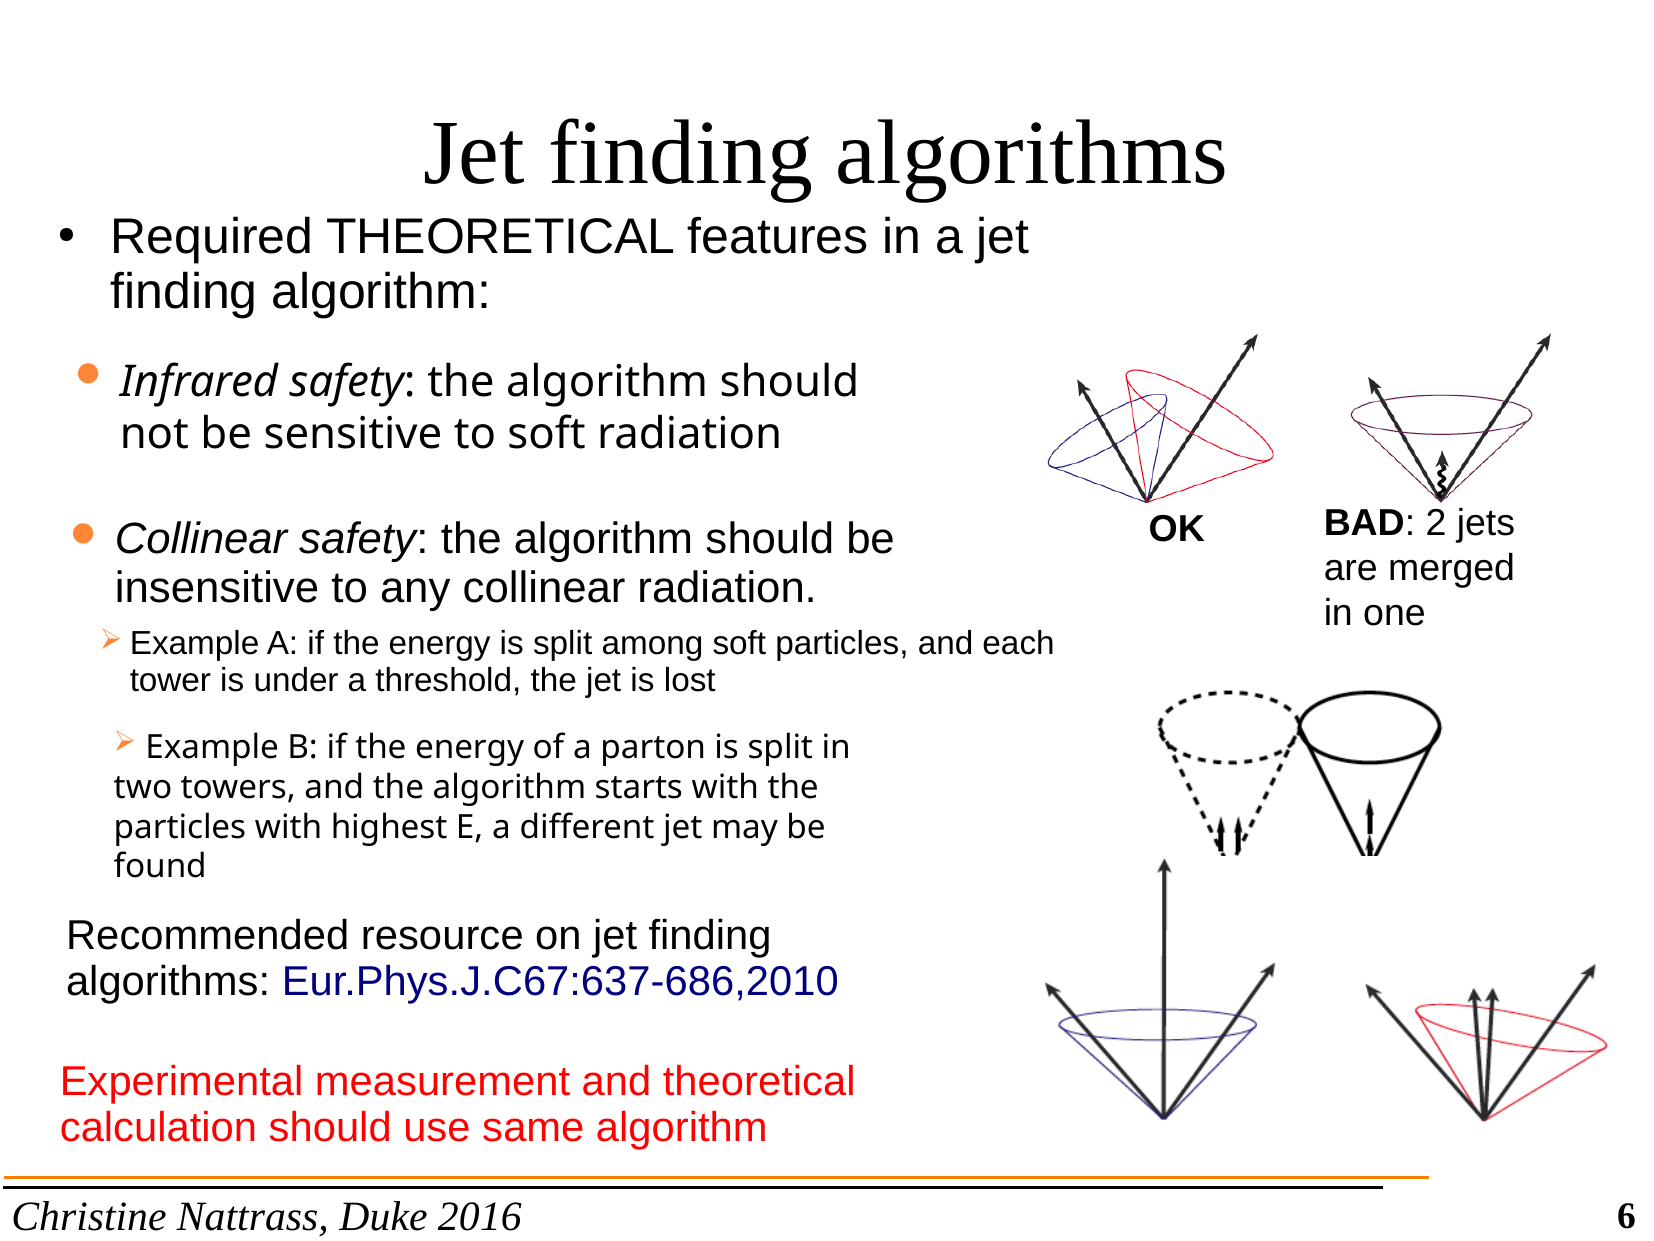

# Jet finding algorithms
Required THEORETICAL features in a jet finding algorithm:
Collinear safety: the algorithm should be insensitive to any collinear radiation.
Example A: if the energy is split among soft particles, and each tower is under a threshold, the jet is lost
Infrared safety: the algorithm should not be sensitive to soft radiation
BAD: 2 jets are merged in one
OK
 Example B: if the energy of a parton is split in two towers, and the algorithm starts with the particles with highest E, a different jet may be found
Recommended resource on jet finding algorithms: Eur.Phys.J.C67:637-686,2010
Experimental measurement and theoretical calculation should use same algorithm